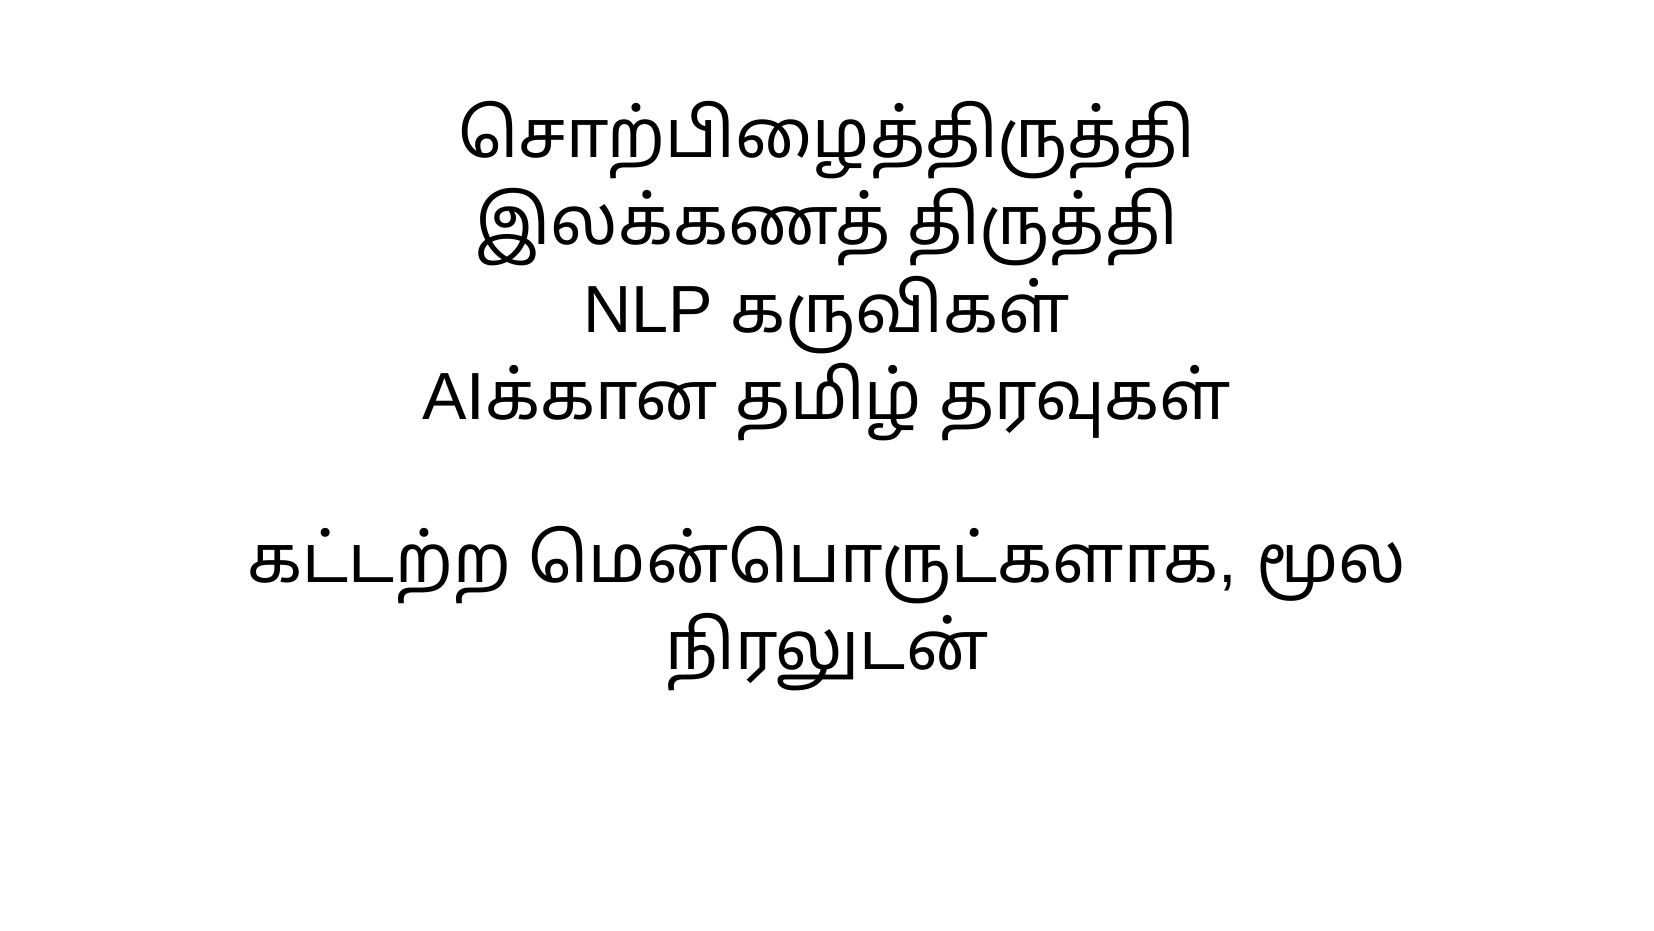

# சொற்பிழைத்திருத்தி
இலக்கணத் திருத்தி
NLP கருவிகள்
AIக்கான தமிழ் தரவுகள்
கட்டற்ற மென்பொருட்களாக, மூல நிரலுடன்